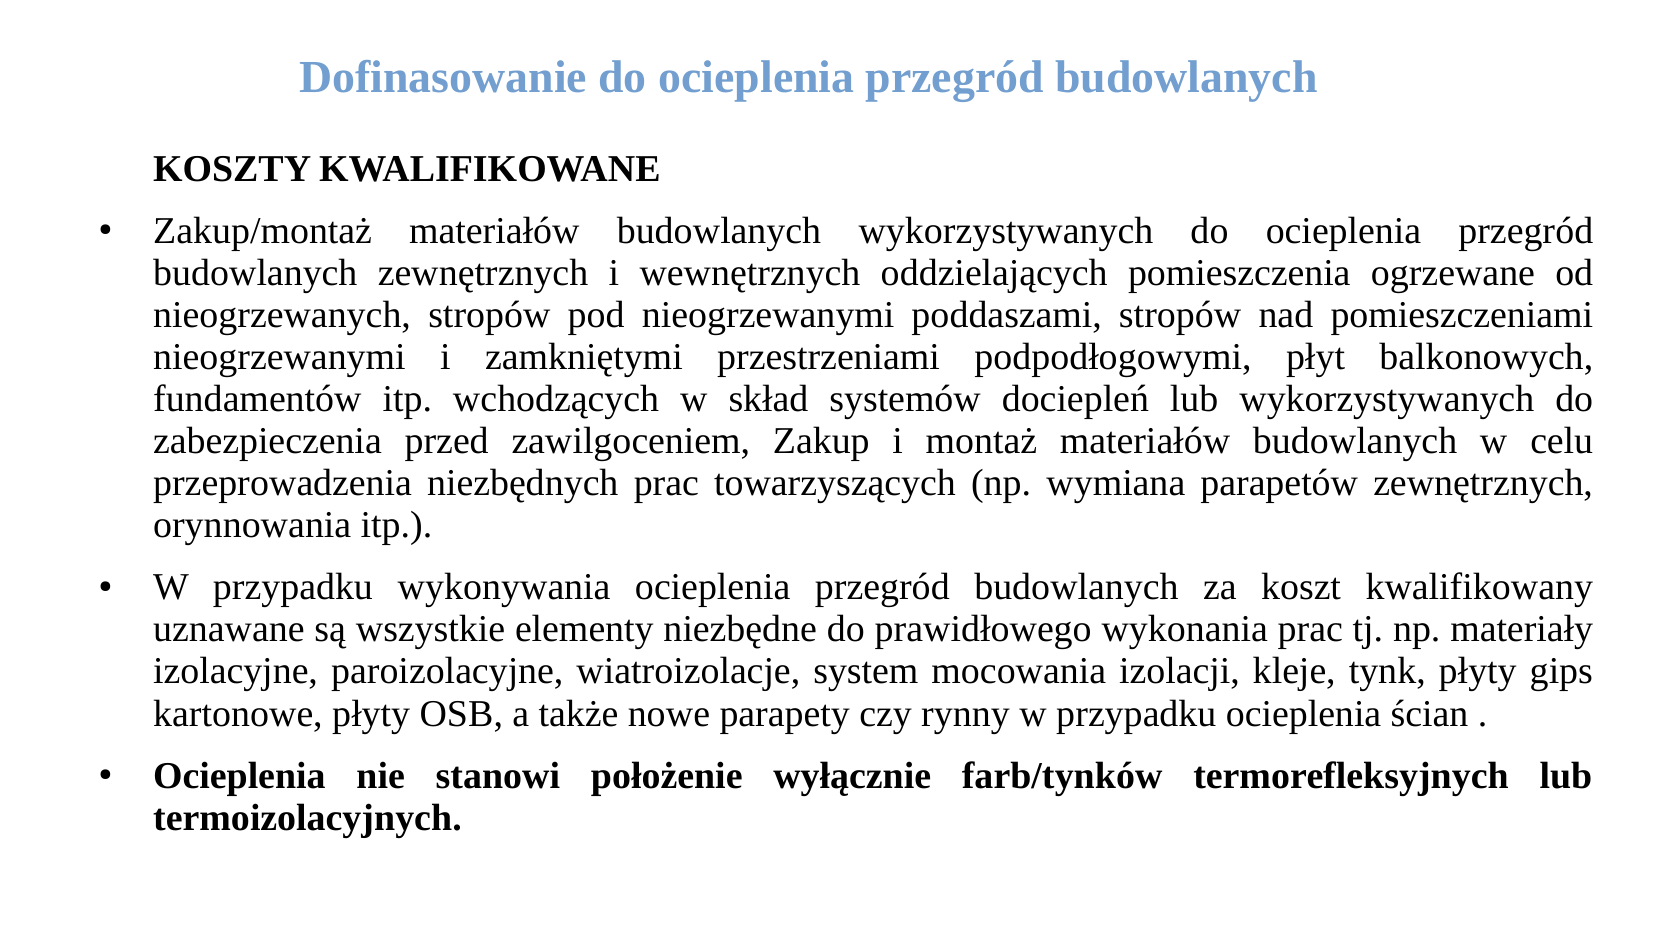

# Dofinasowanie do ocieplenia przegród budowlanych
KOSZTY KWALIFIKOWANE
Zakup/montaż materiałów budowlanych wykorzystywanych do ocieplenia przegród budowlanych zewnętrznych i wewnętrznych oddzielających pomieszczenia ogrzewane od nieogrzewanych, stropów pod nieogrzewanymi poddaszami, stropów nad pomieszczeniami nieogrzewanymi i zamkniętymi przestrzeniami podpodłogowymi, płyt balkonowych, fundamentów itp. wchodzących w skład systemów dociepleń lub wykorzystywanych do zabezpieczenia przed zawilgoceniem, Zakup i montaż materiałów budowlanych w celu przeprowadzenia niezbędnych prac towarzyszących (np. wymiana parapetów zewnętrznych, orynnowania itp.).
W przypadku wykonywania ocieplenia przegród budowlanych za koszt kwalifikowany uznawane są wszystkie elementy niezbędne do prawidłowego wykonania prac tj. np. materiały izolacyjne, paroizolacyjne, wiatroizolacje, system mocowania izolacji, kleje, tynk, płyty gips kartonowe, płyty OSB, a także nowe parapety czy rynny w przypadku ocieplenia ścian .
Ocieplenia nie stanowi położenie wyłącznie farb/tynków termorefleksyjnych lub termoizolacyjnych.